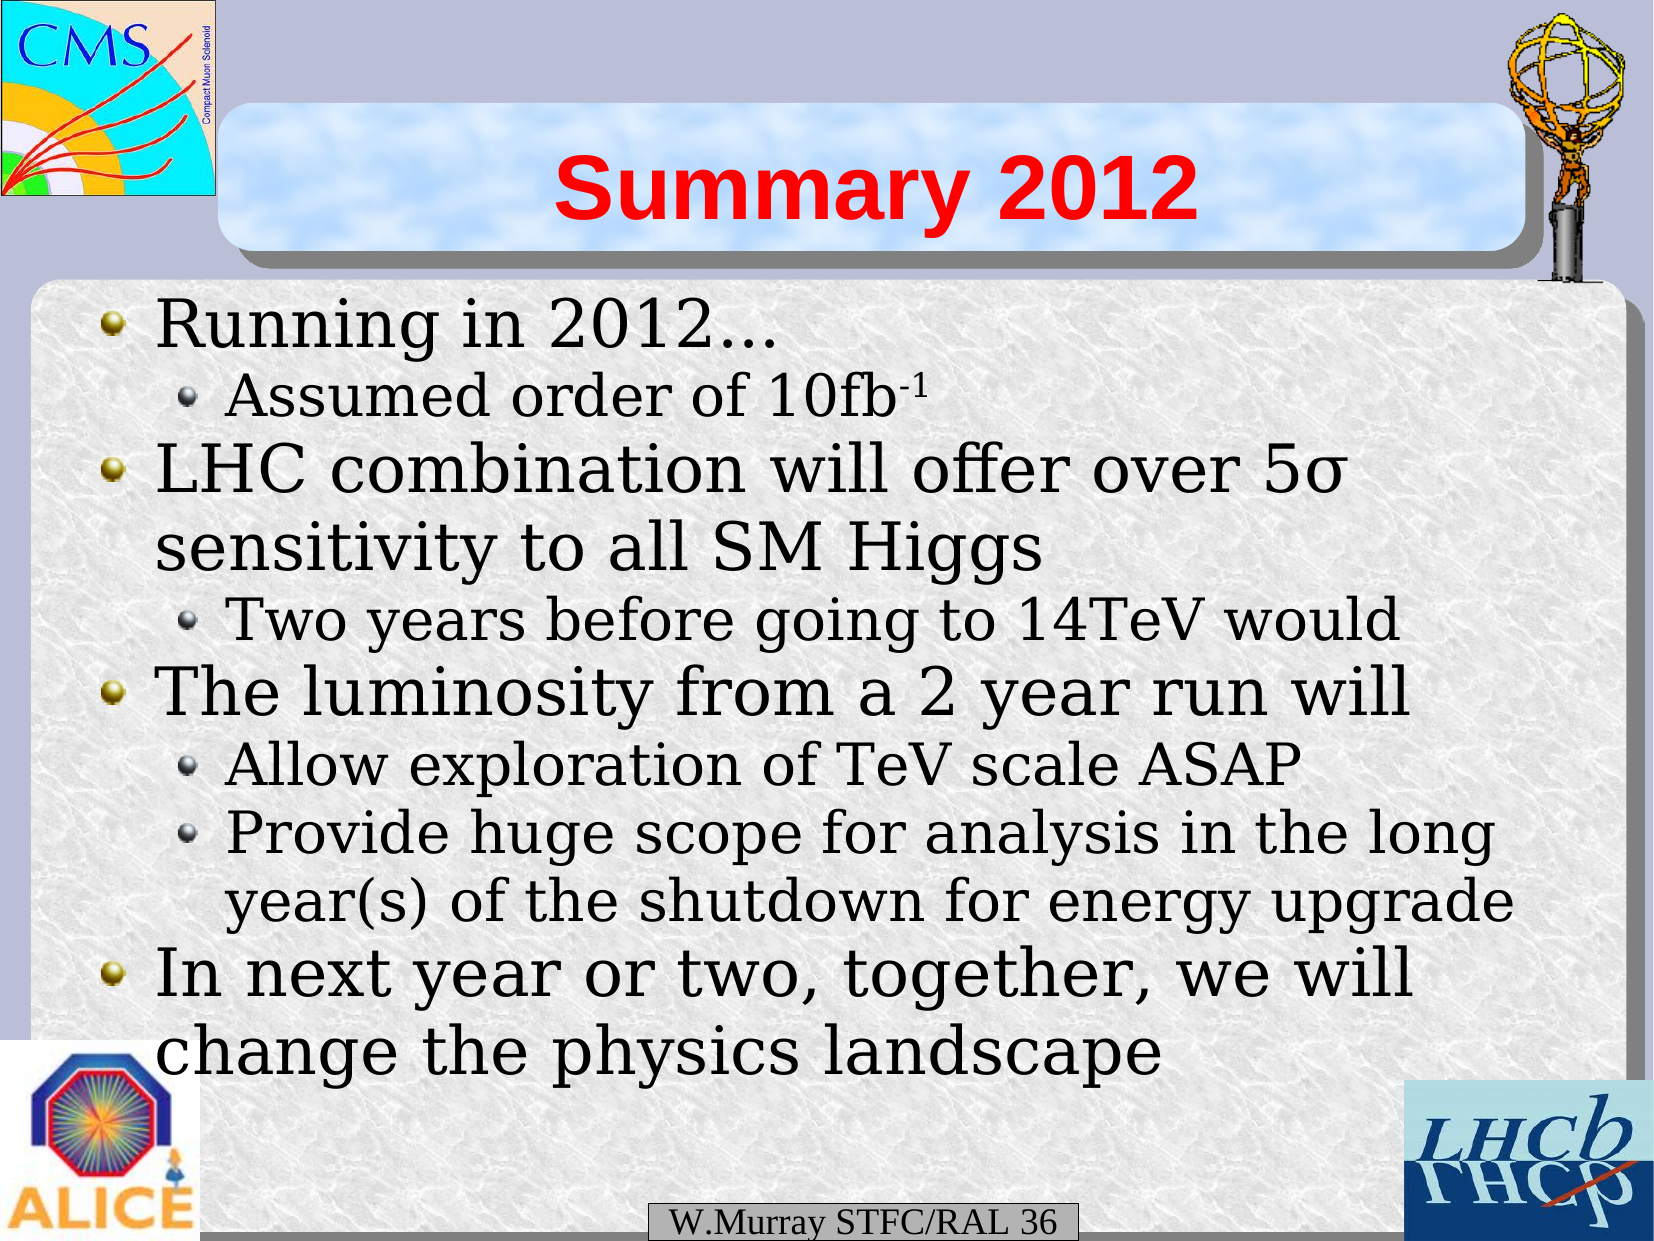

# Summary 2012
Running in 2012...
Assumed order of 10fb-1
LHC combination will offer over 5σ sensitivity to all SM Higgs
Two years before going to 14TeV would
The luminosity from a 2 year run will
Allow exploration of TeV scale ASAP
Provide huge scope for analysis in the long year(s) of the shutdown for energy upgrade
In next year or two, together, we will change the physics landscape